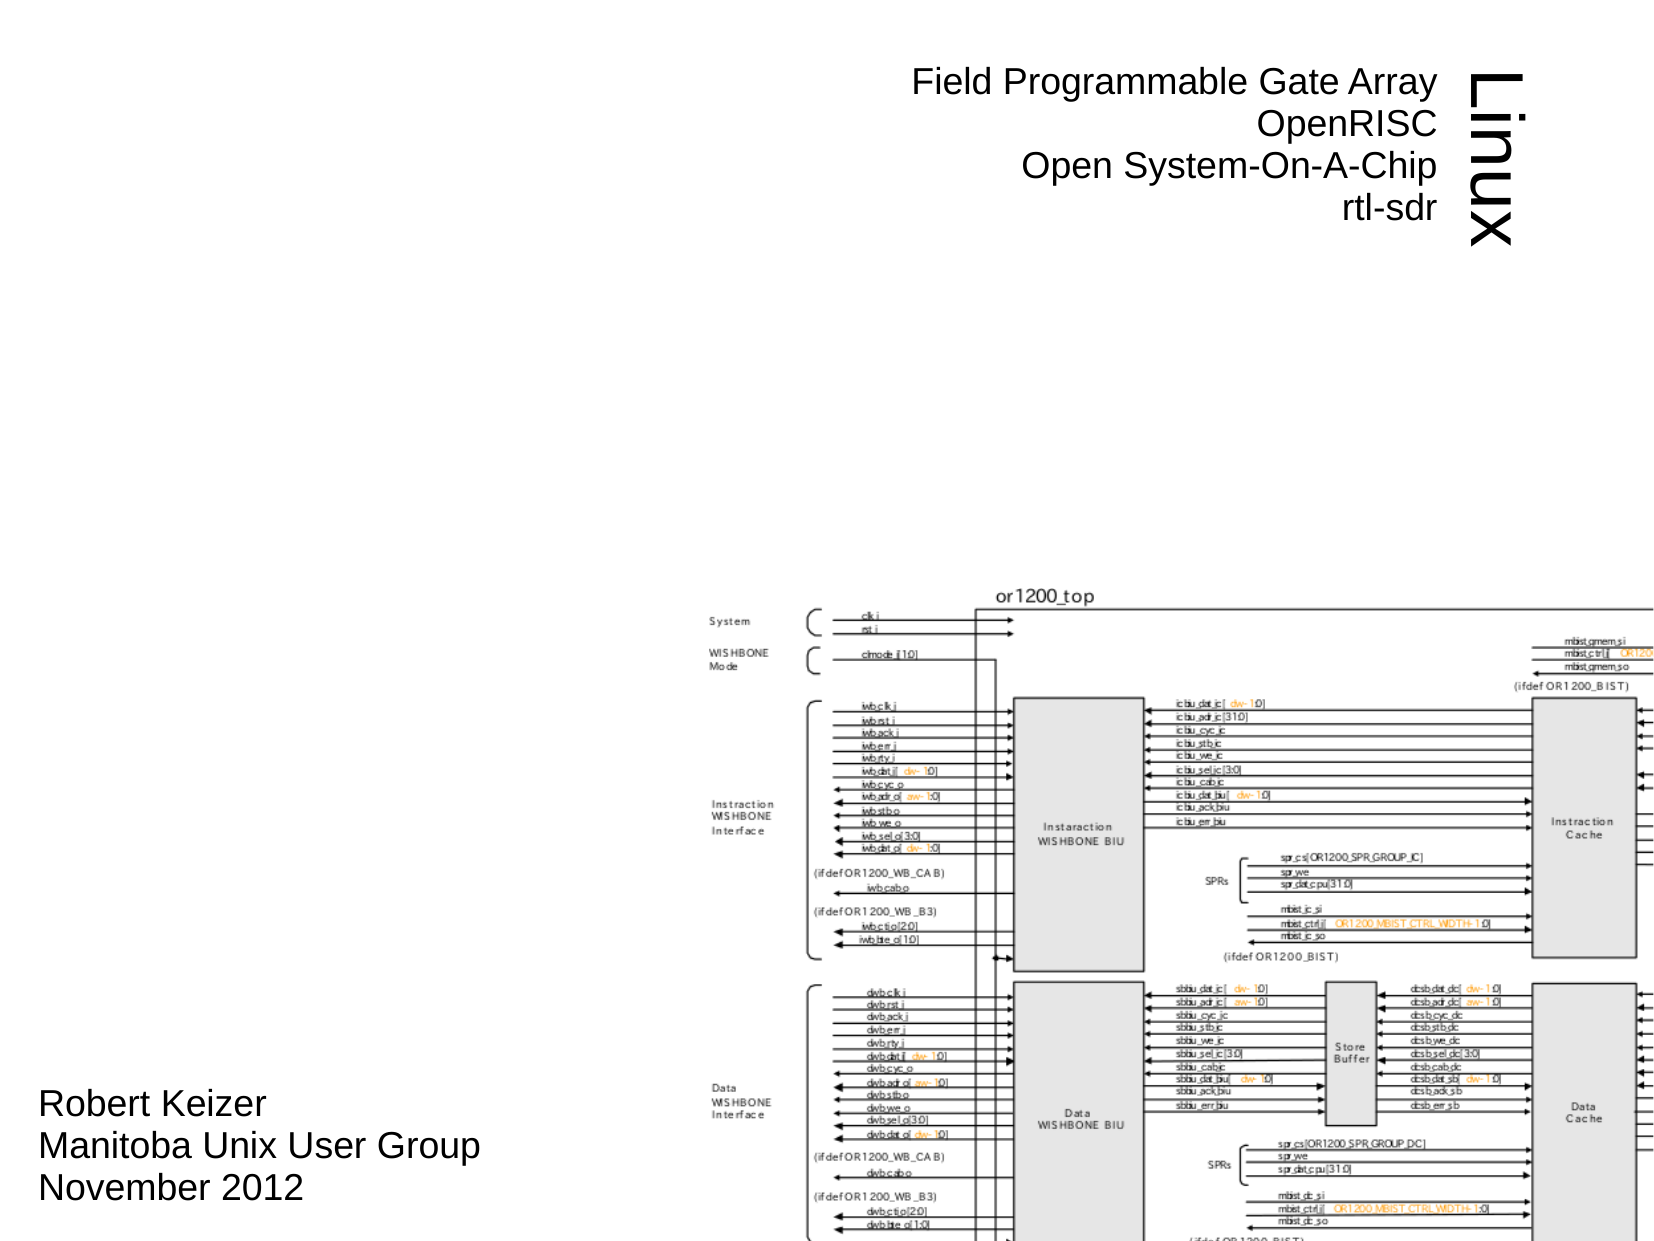

Field Programmable Gate Array
OpenRISC
Open System-On-A-Chip
rtl-sdr
Linux
Robert Keizer
Manitoba Unix User Group
November 2012